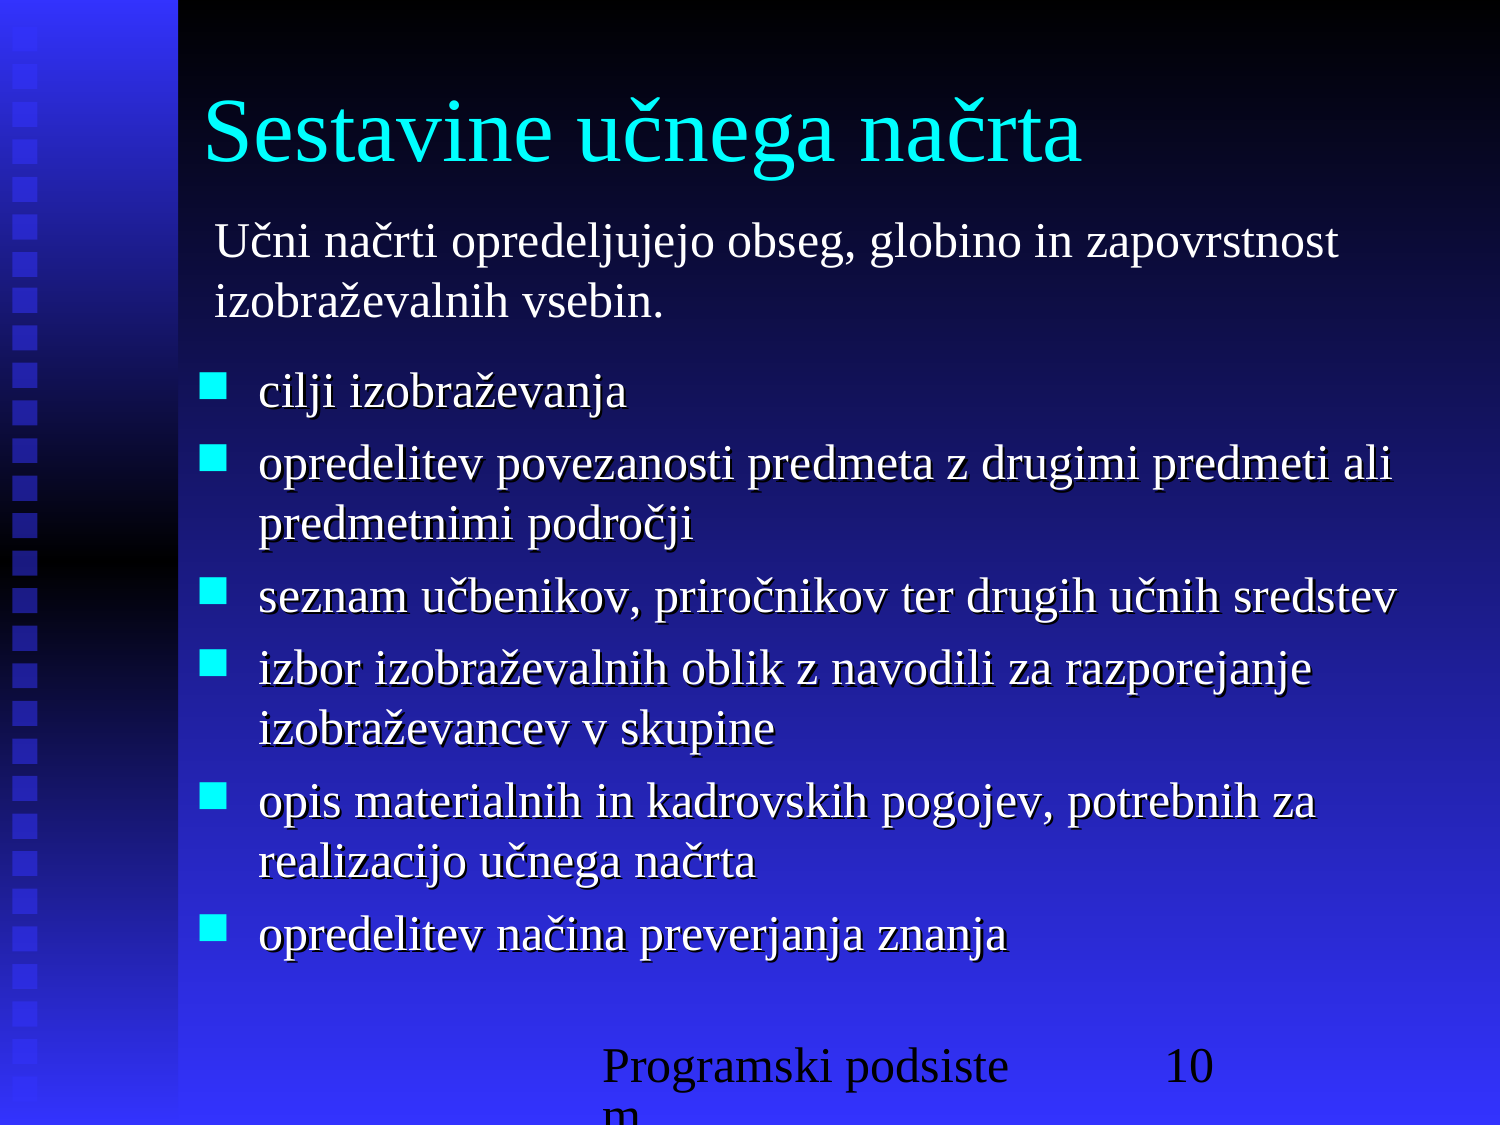

# Sestavine učnega načrta
Učni načrti opredeljujejo obseg, globino in zapovrstnost izobraževalnih vsebin.
cilji izobraževanja
opredelitev povezanosti predmeta z drugimi predmeti ali predmetnimi področji
seznam učbenikov, priročnikov ter drugih učnih sredstev
izbor izobraževalnih oblik z navodili za razporejanje izobraževancev v skupine
opis materialnih in kadrovskih pogojev, potrebnih za realizacijo učnega načrta
opredelitev načina preverjanja znanja
Programski podsistem
10